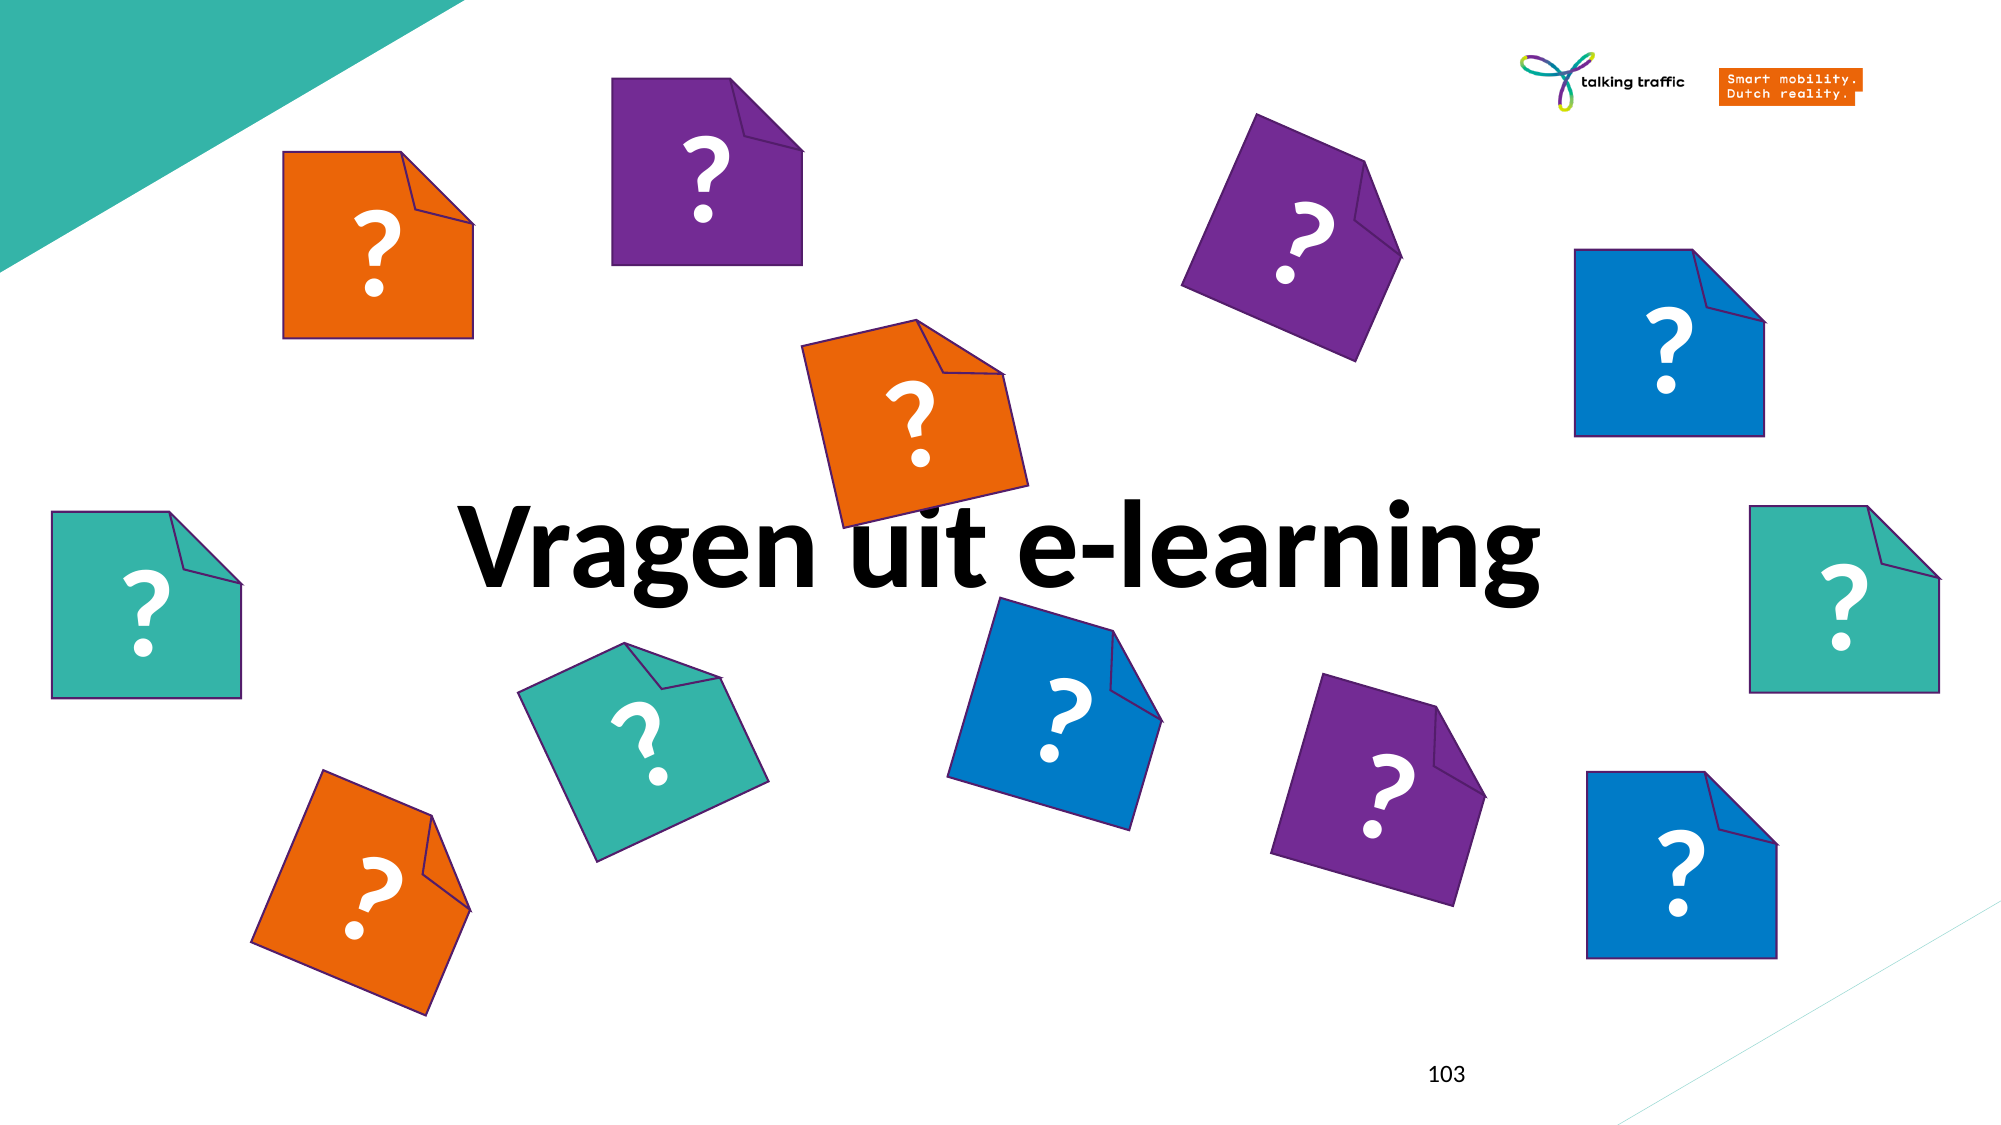

?
?
?
?
# Vragen uit e-learning
?
?
?
?
?
?
?
?